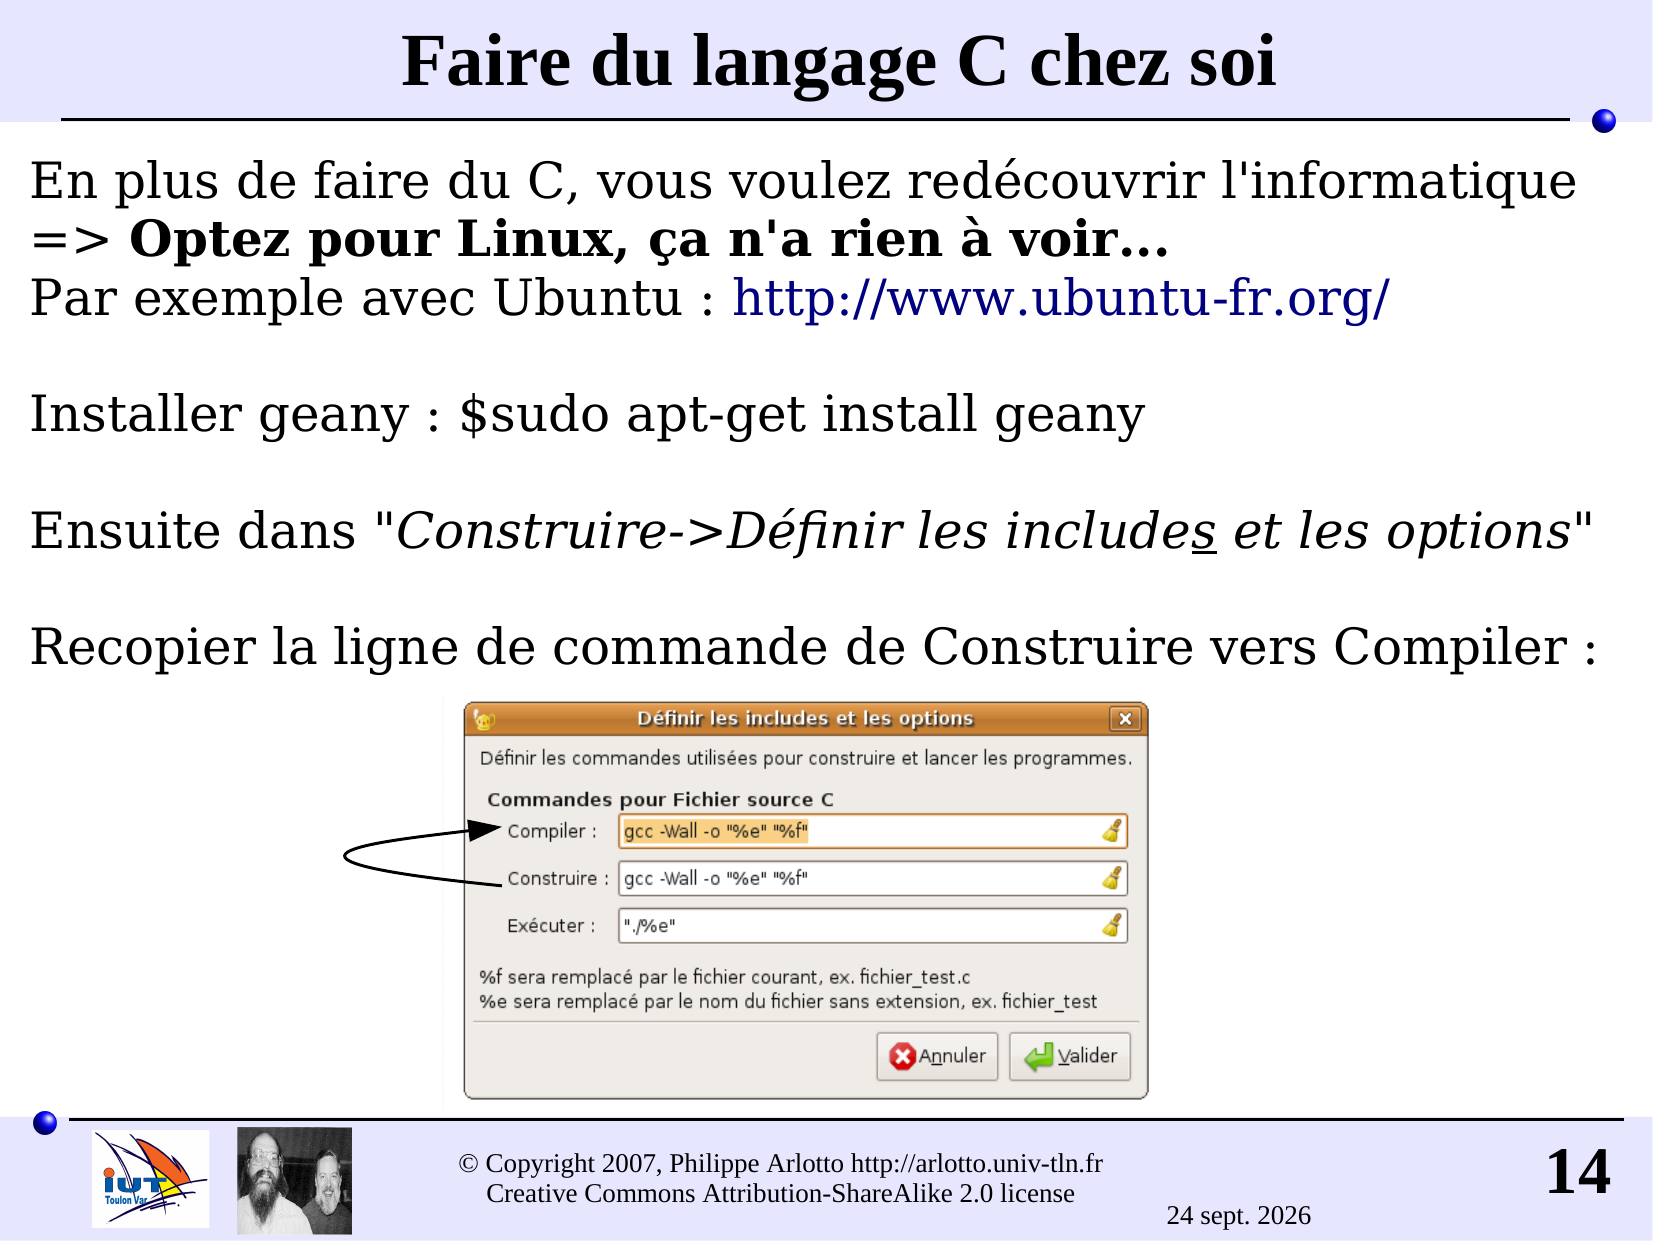

# Faire du langage C chez soi
En plus de faire du C, vous voulez redécouvrir l'informatique => Optez pour Linux, ça n'a rien à voir...
Par exemple avec Ubuntu : http://www.ubuntu-fr.org/
Installer geany : $sudo apt-get install geany
Ensuite dans "Construire->Définir les includes et les options"
Recopier la ligne de commande de Construire vers Compiler :